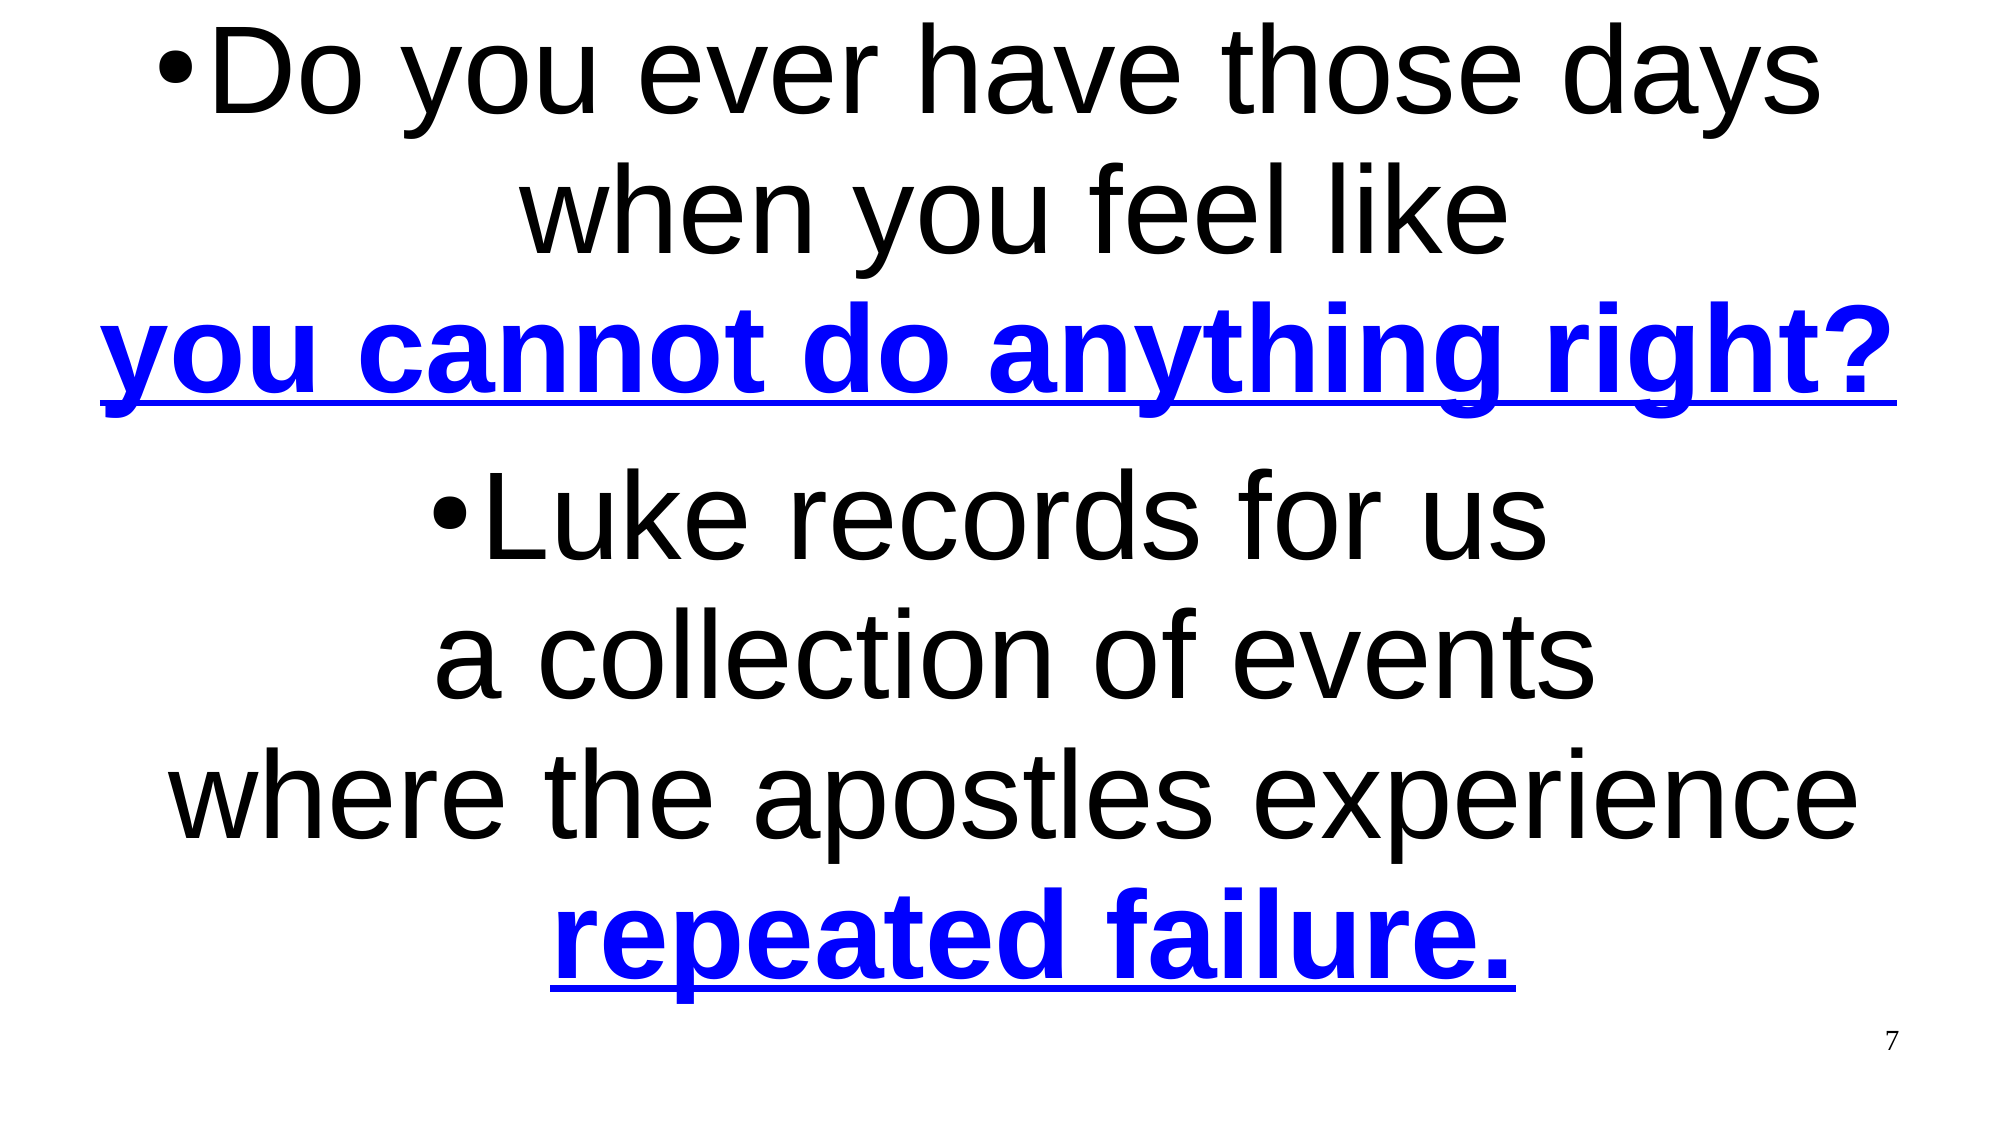

# Do you ever have those days when you feel like you cannot do anything right?
Luke records for us
a collection of events
where the apostles experience
repeated failure.
7